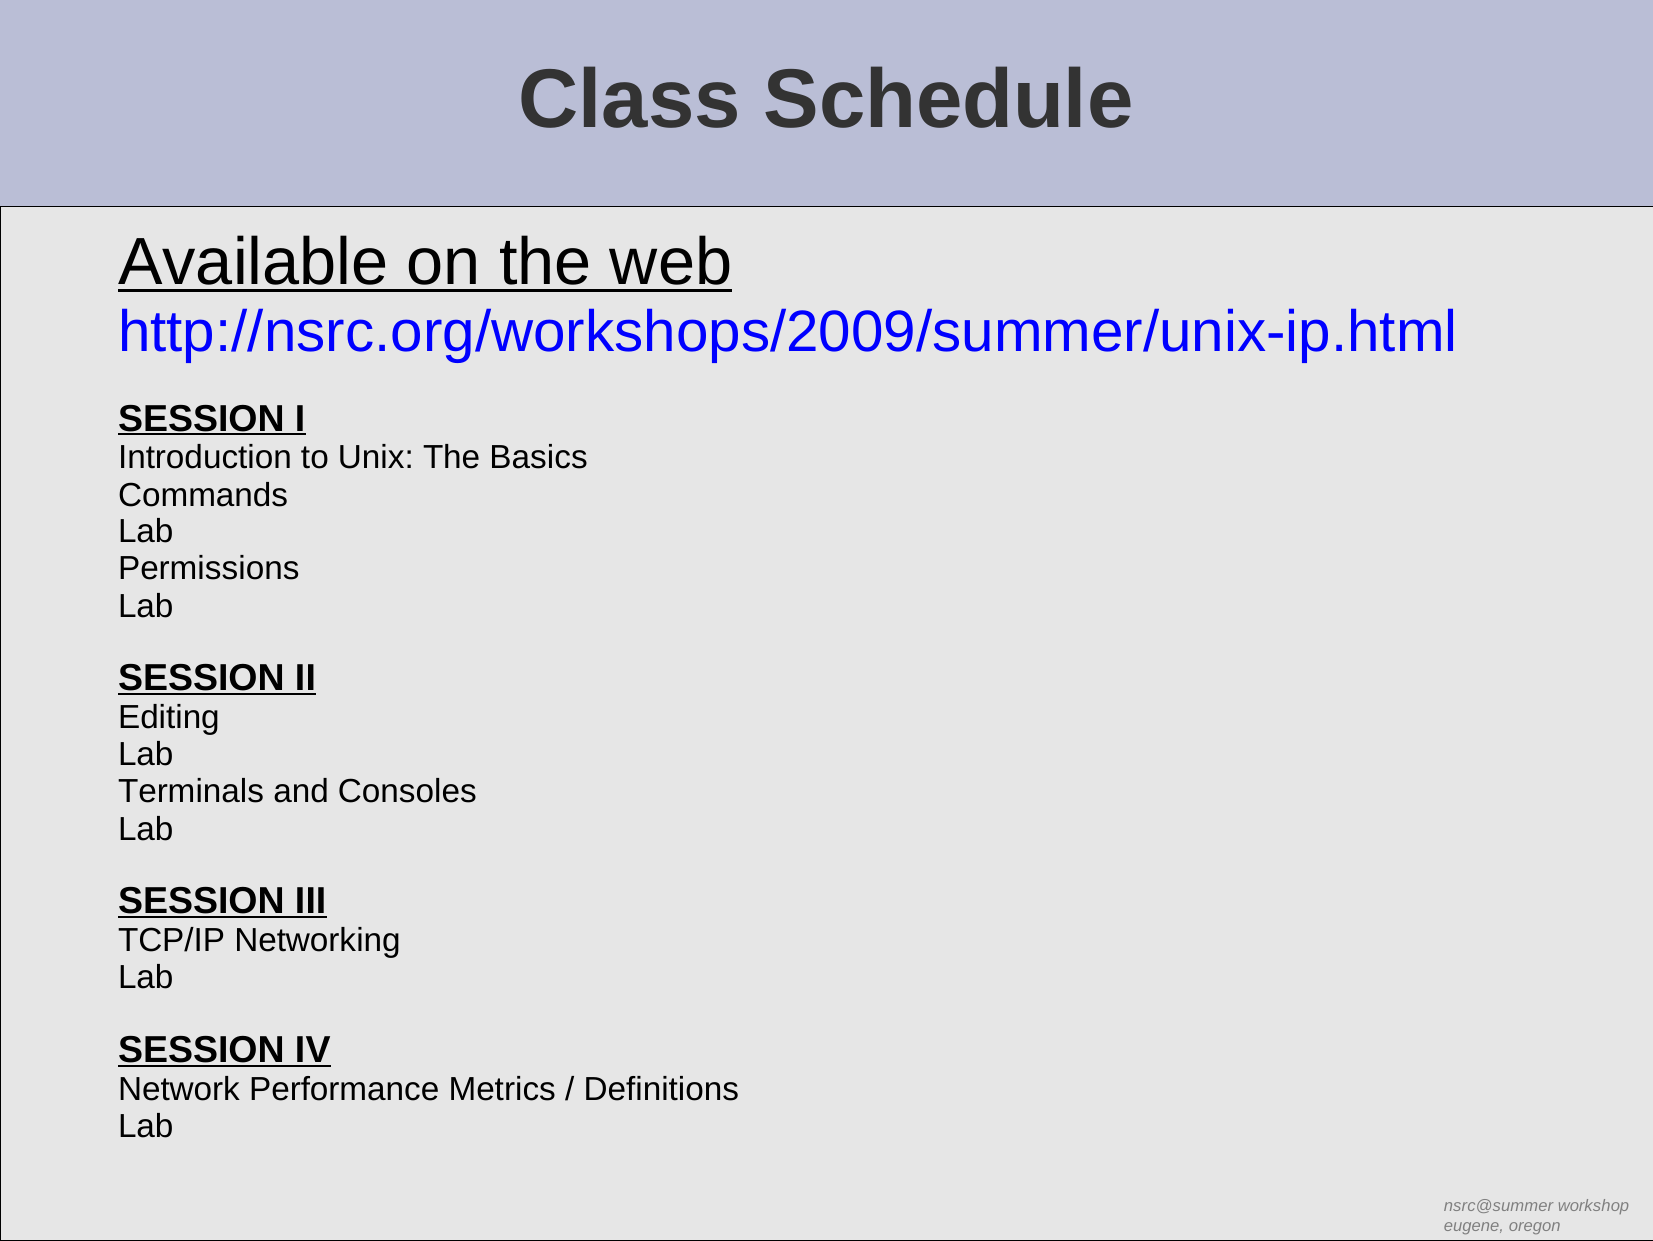

# Class Schedule
Available on the web
http://nsrc.org/workshops/2009/summer/unix-ip.html
SESSION I
Introduction to Unix: The Basics
Commands
Lab
Permissions
Lab
SESSION II
Editing
Lab
Terminals and Consoles
Lab
SESSION III
TCP/IP Networking
Lab
SESSION IV
Network Performance Metrics / Definitions
Lab